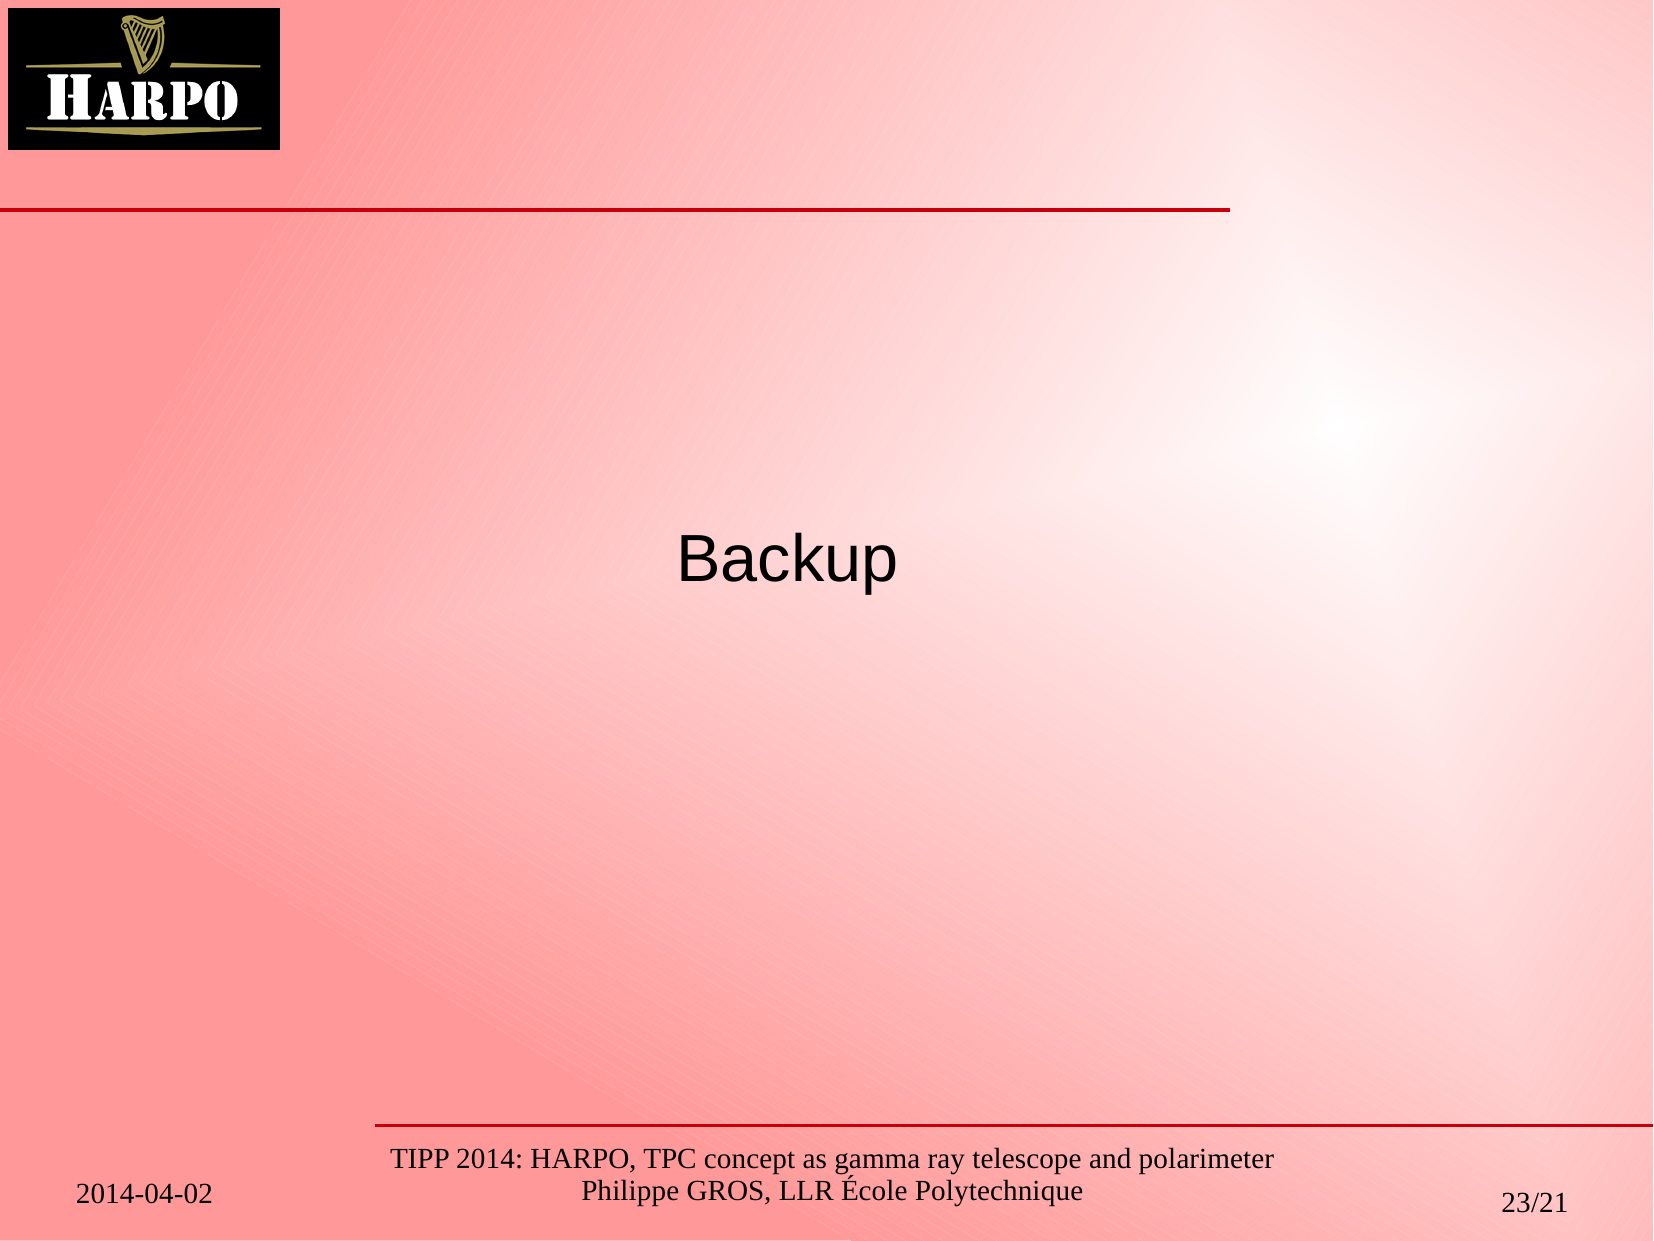

# Backup
Colloque Grands Instruments: HARPOPhilippe GROS
2014-04-02
23